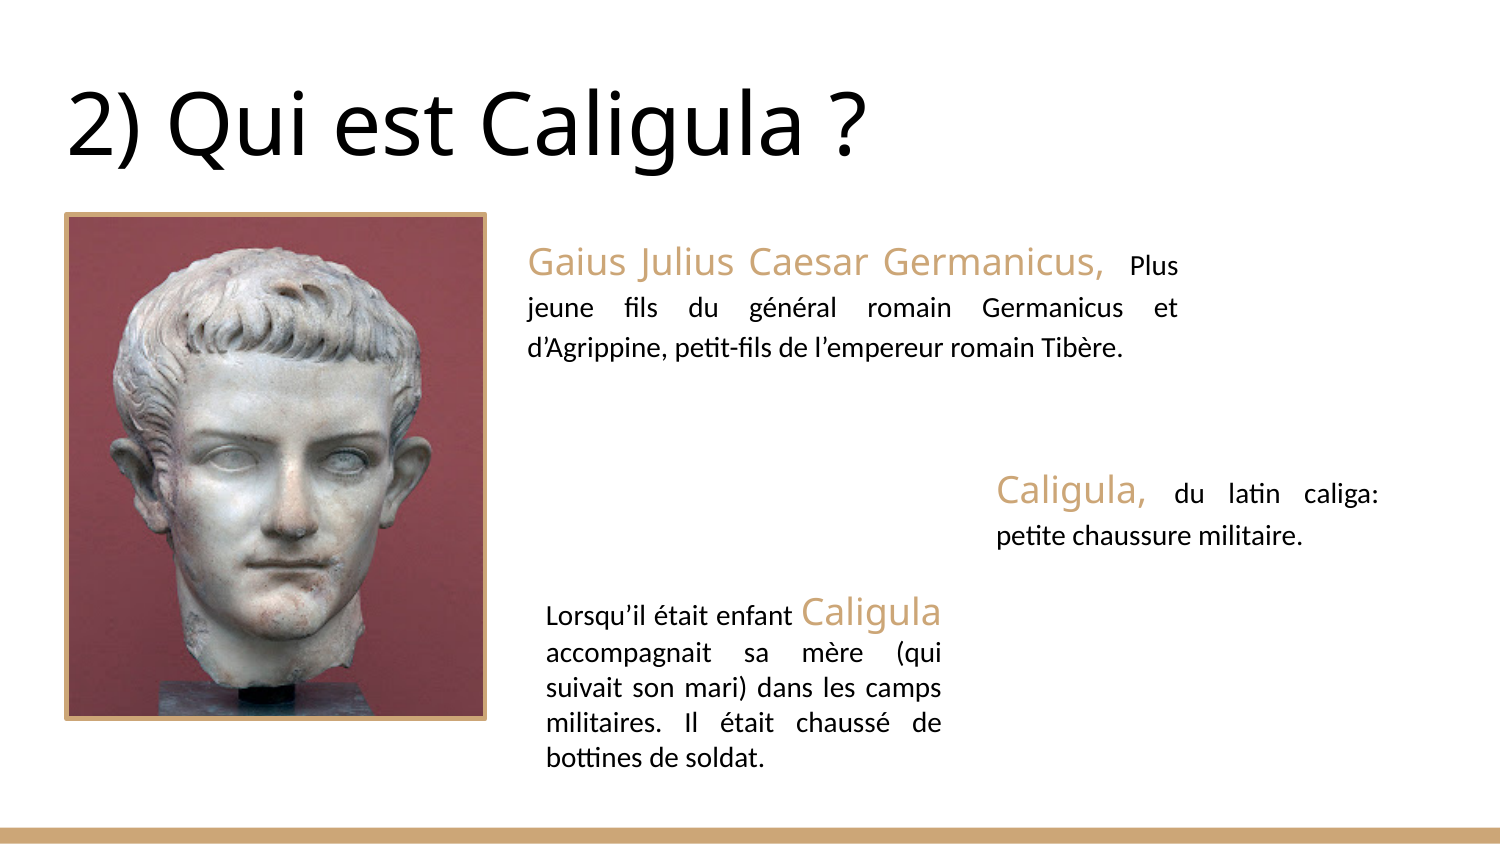

# 2) Qui est Caligula ?
Gaius Julius Caesar Germanicus, Plus jeune fils du général romain Germanicus et d’Agrippine, petit-fils de l’empereur romain Tibère.
Caligula, du latin caliga: petite chaussure militaire.
Lorsqu’il était enfant Caligula accompagnait sa mère (qui suivait son mari) dans les camps militaires. Il était chaussé de bottines de soldat.